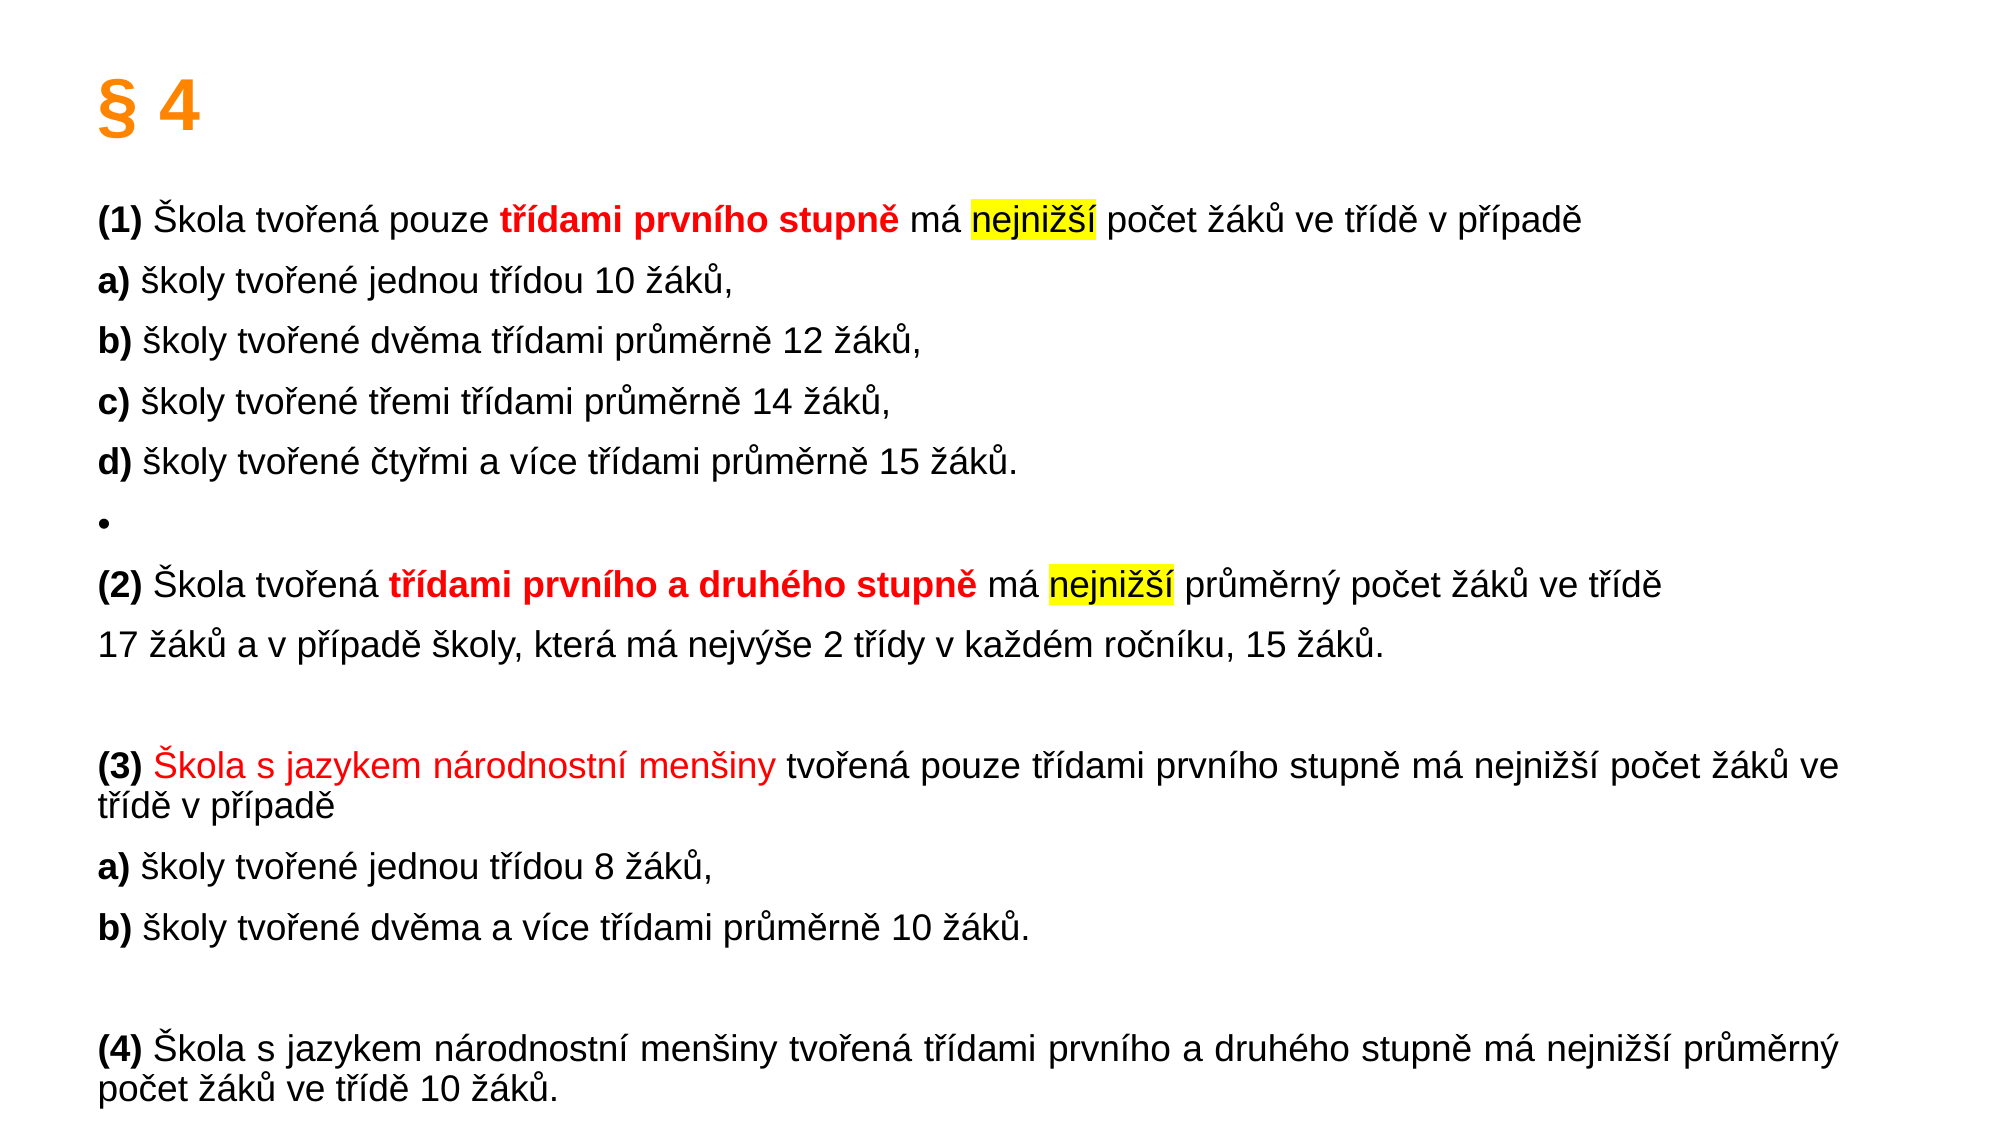

# § 4
(1) Škola tvořená pouze třídami prvního stupně má nejnižší počet žáků ve třídě v případě
a) školy tvořené jednou třídou 10 žáků,
b) školy tvořené dvěma třídami průměrně 12 žáků,
c) školy tvořené třemi třídami průměrně 14 žáků,
d) školy tvořené čtyřmi a více třídami průměrně 15 žáků.
(2) Škola tvořená třídami prvního a druhého stupně má nejnižší průměrný počet žáků ve třídě
17 žáků a v případě školy, která má nejvýše 2 třídy v každém ročníku, 15 žáků.
(3) Škola s jazykem národnostní menšiny tvořená pouze třídami prvního stupně má nejnižší počet žáků ve třídě v případě
a) školy tvořené jednou třídou 8 žáků,
b) školy tvořené dvěma a více třídami průměrně 10 žáků.
(4) Škola s jazykem národnostní menšiny tvořená třídami prvního a druhého stupně má nejnižší průměrný počet žáků ve třídě 10 žáků.